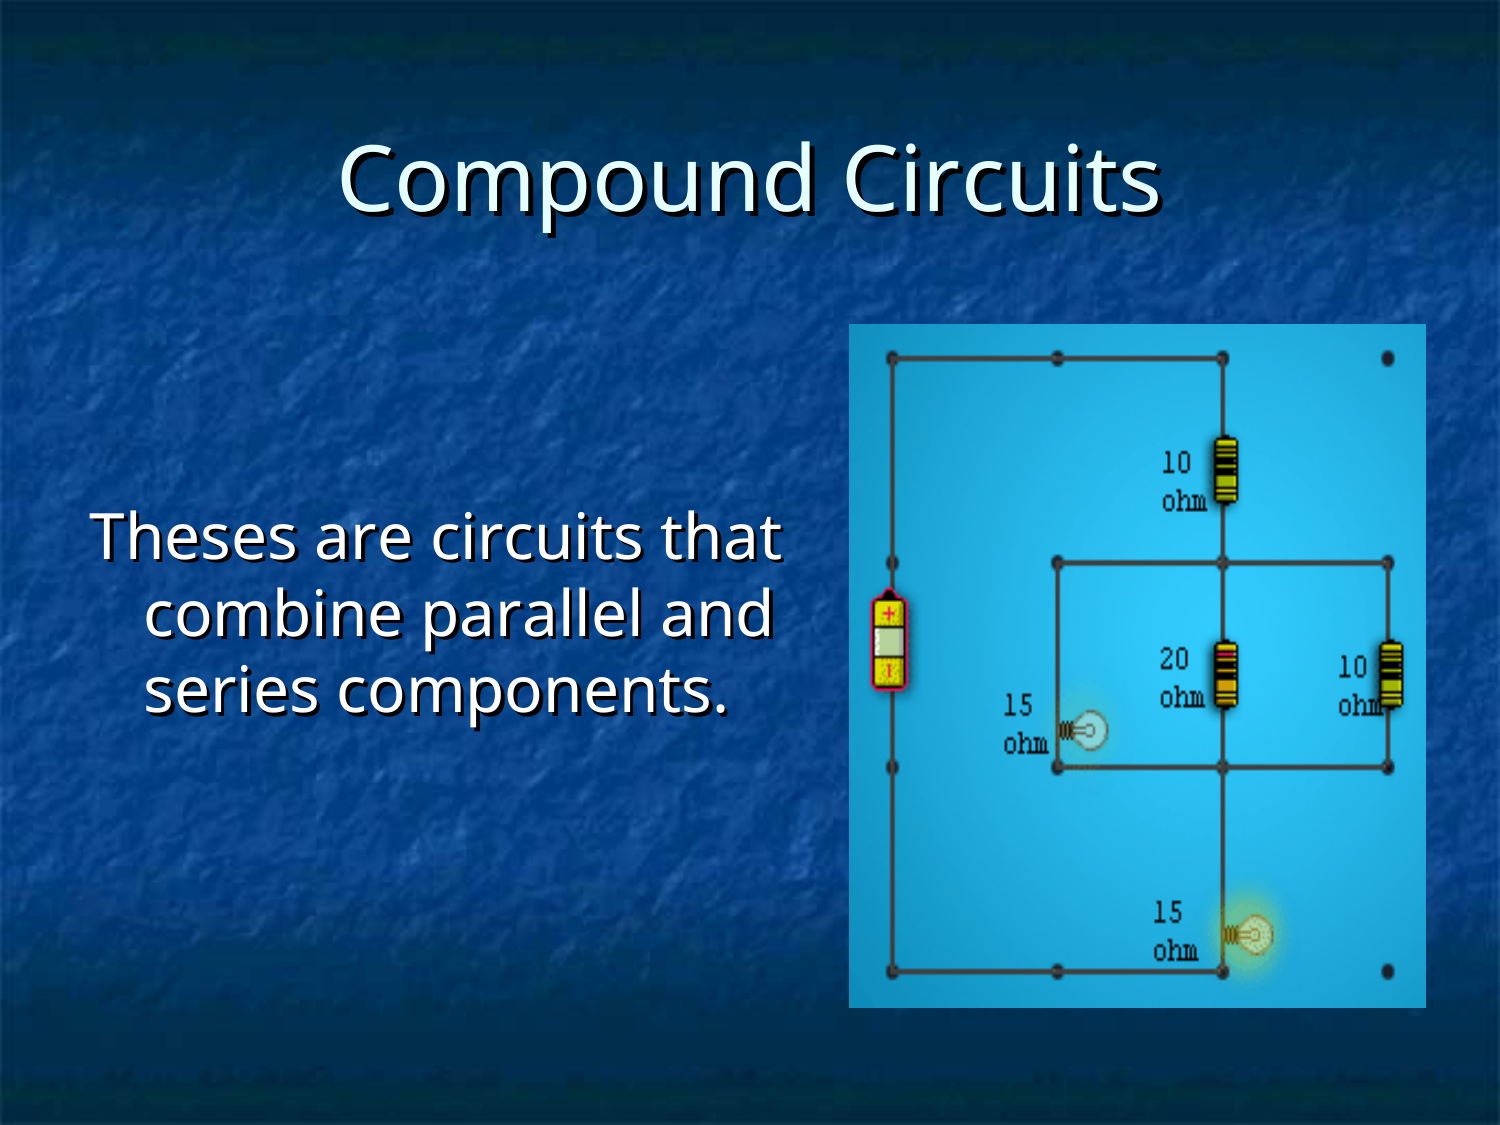

# Compound Circuits
Theses are circuits that combine parallel and series components.